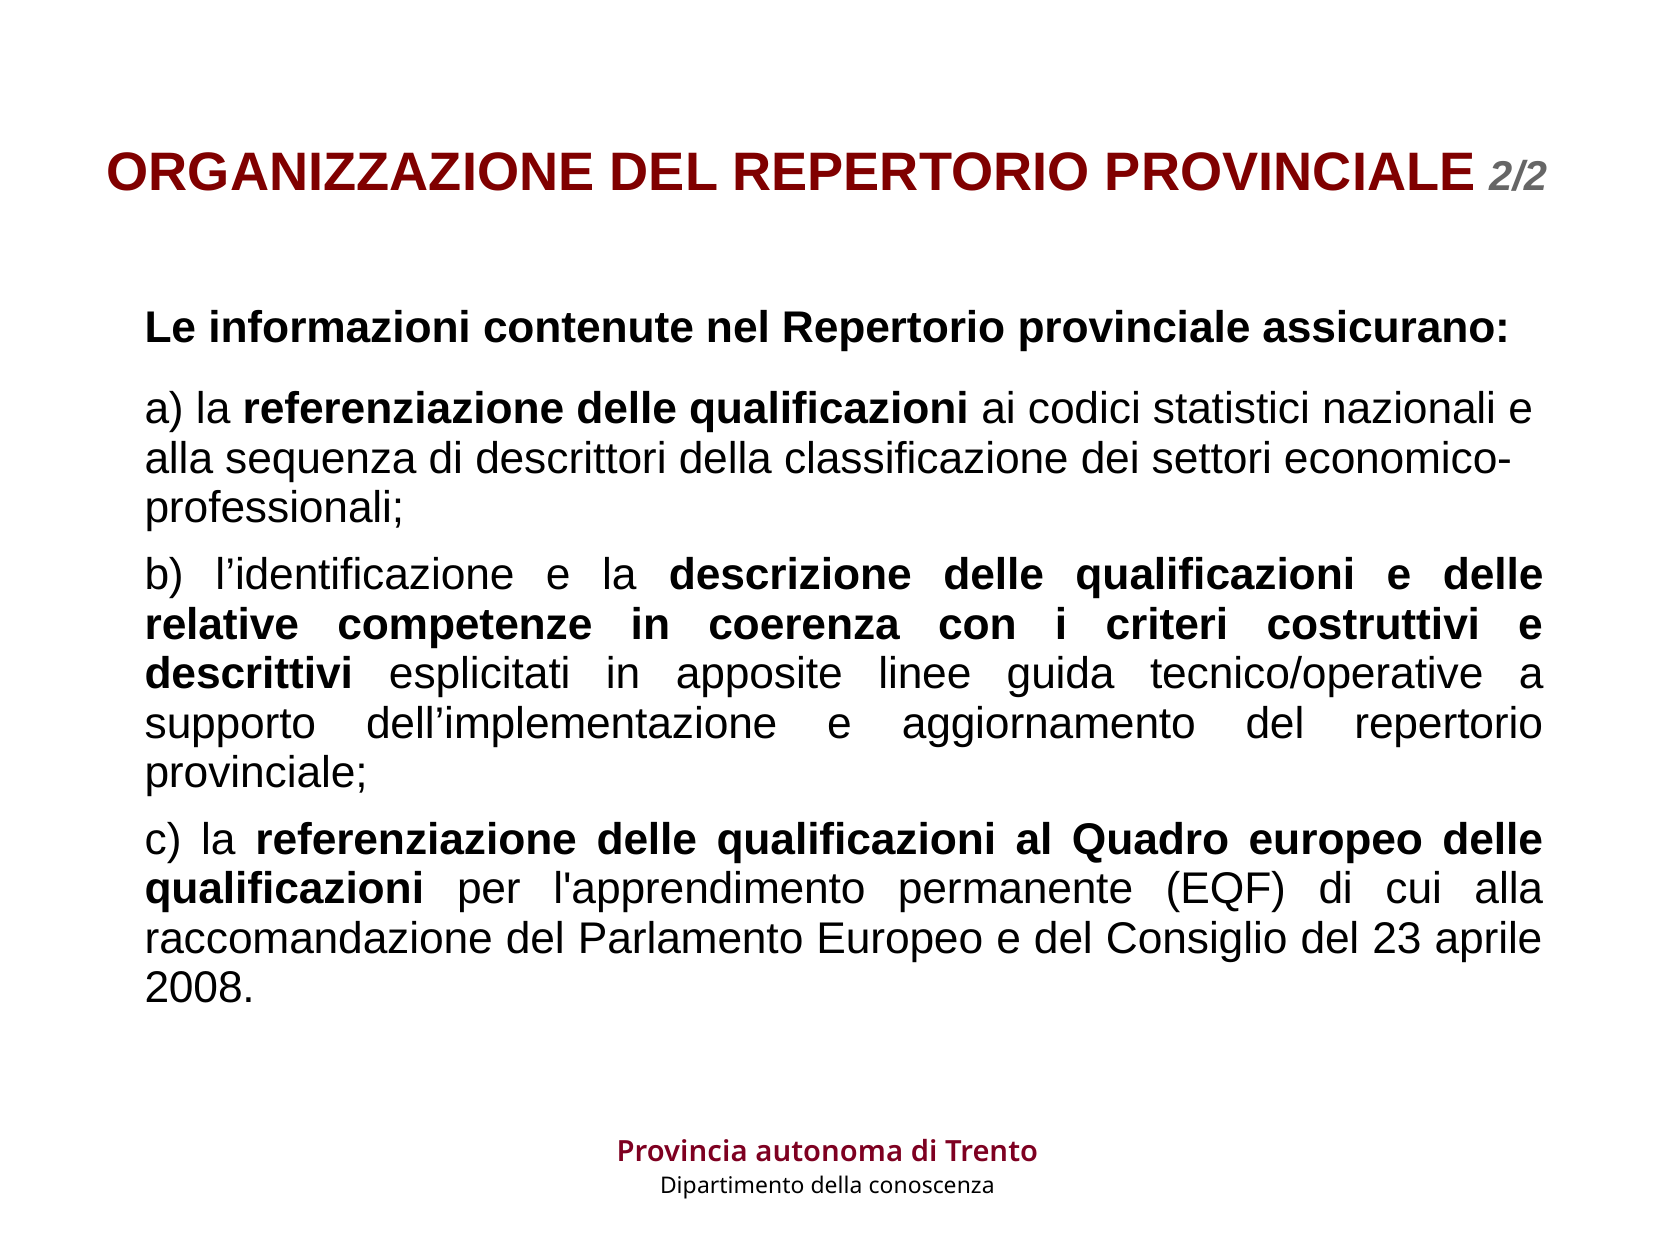

# ORGANIZZAZIONE DEL REPERTORIO PROVINCIALE 2/2
Le informazioni contenute nel Repertorio provinciale assicurano:
a) la referenziazione delle qualificazioni ai codici statistici nazionali e alla sequenza di descrittori della classificazione dei settori economico-professionali;
b) l’identificazione e la descrizione delle qualificazioni e delle relative competenze in coerenza con i criteri costruttivi e descrittivi esplicitati in apposite linee guida tecnico/operative a supporto dell’implementazione e aggiornamento del repertorio provinciale;
c) la referenziazione delle qualificazioni al Quadro europeo delle qualificazioni per l'apprendimento permanente (EQF) di cui alla raccomandazione del Parlamento Europeo e del Consiglio del 23 aprile 2008.